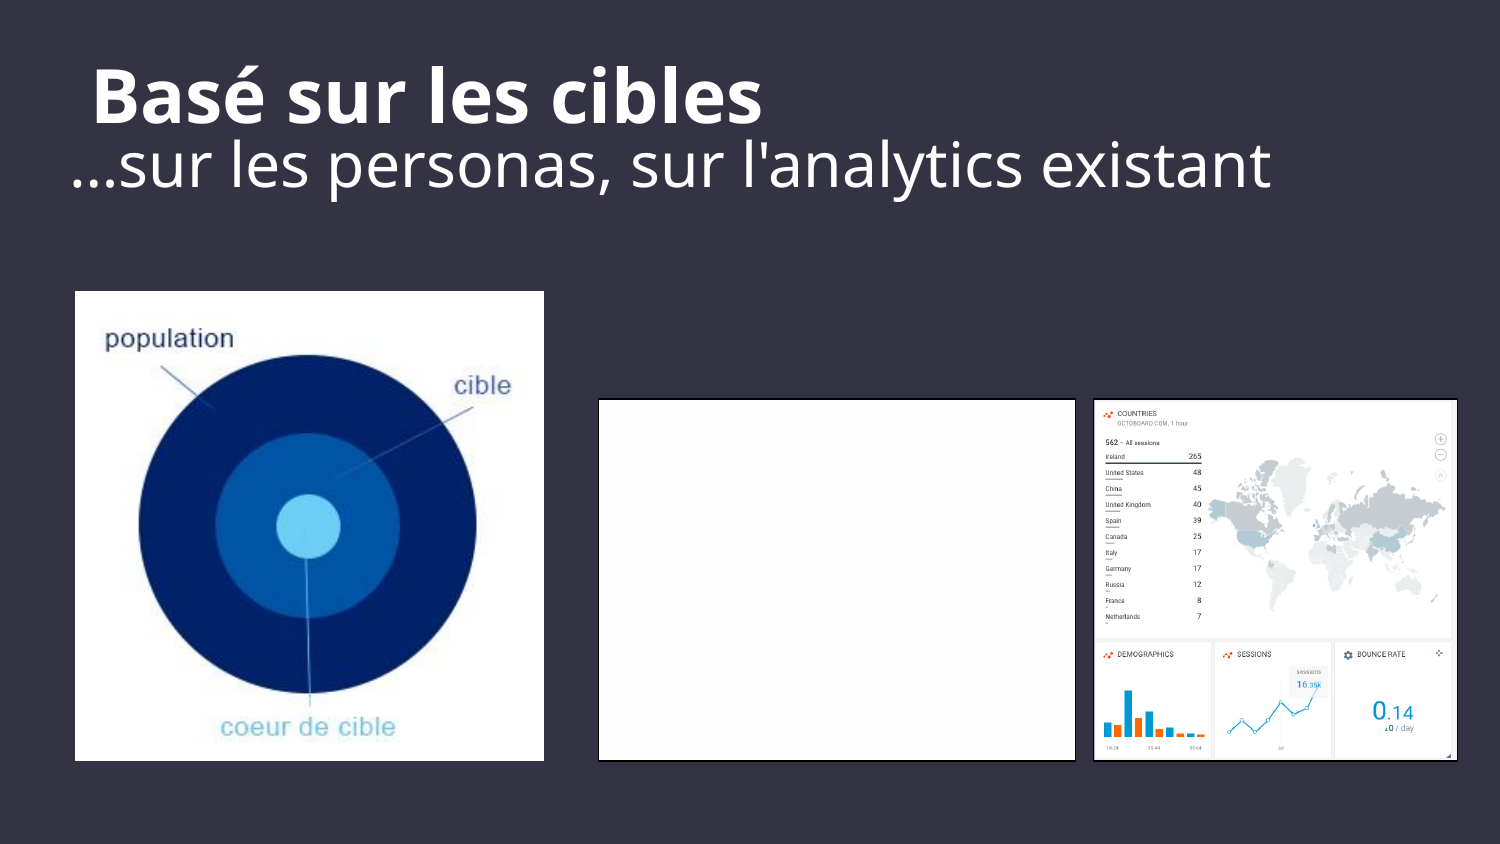

# Basé sur les cibles
…sur les personas, sur l'analytics existant